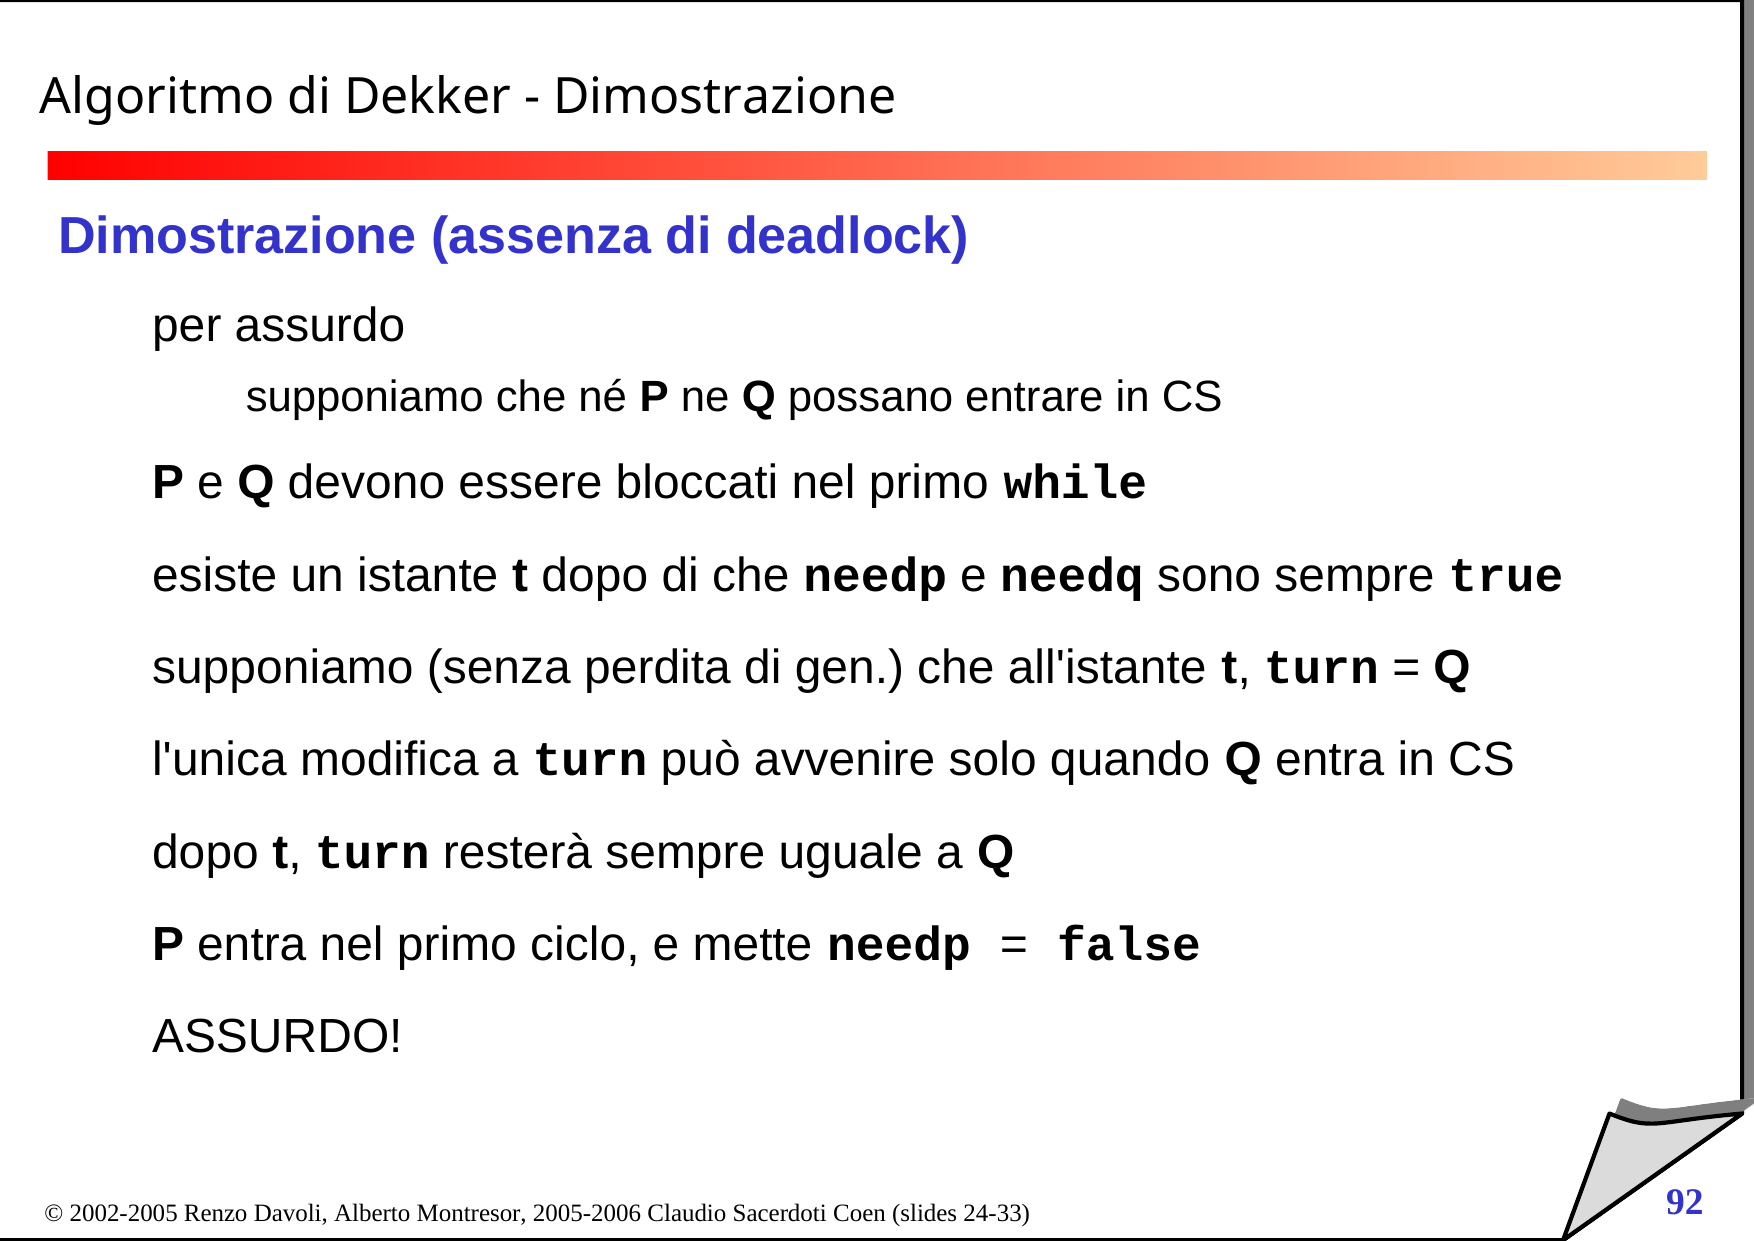

# Algoritmo di Dekker - Dimostrazione
Dimostrazione (assenza di deadlock)
per assurdo
supponiamo che né P ne Q possano entrare in CS
P e Q devono essere bloccati nel primo while
esiste un istante t dopo di che needp e needq sono sempre true
supponiamo (senza perdita di gen.) che all'istante t, turn = Q
l'unica modifica a turn può avvenire solo quando Q entra in CS
dopo t, turn resterà sempre uguale a Q
P entra nel primo ciclo, e mette needp = false
ASSURDO!